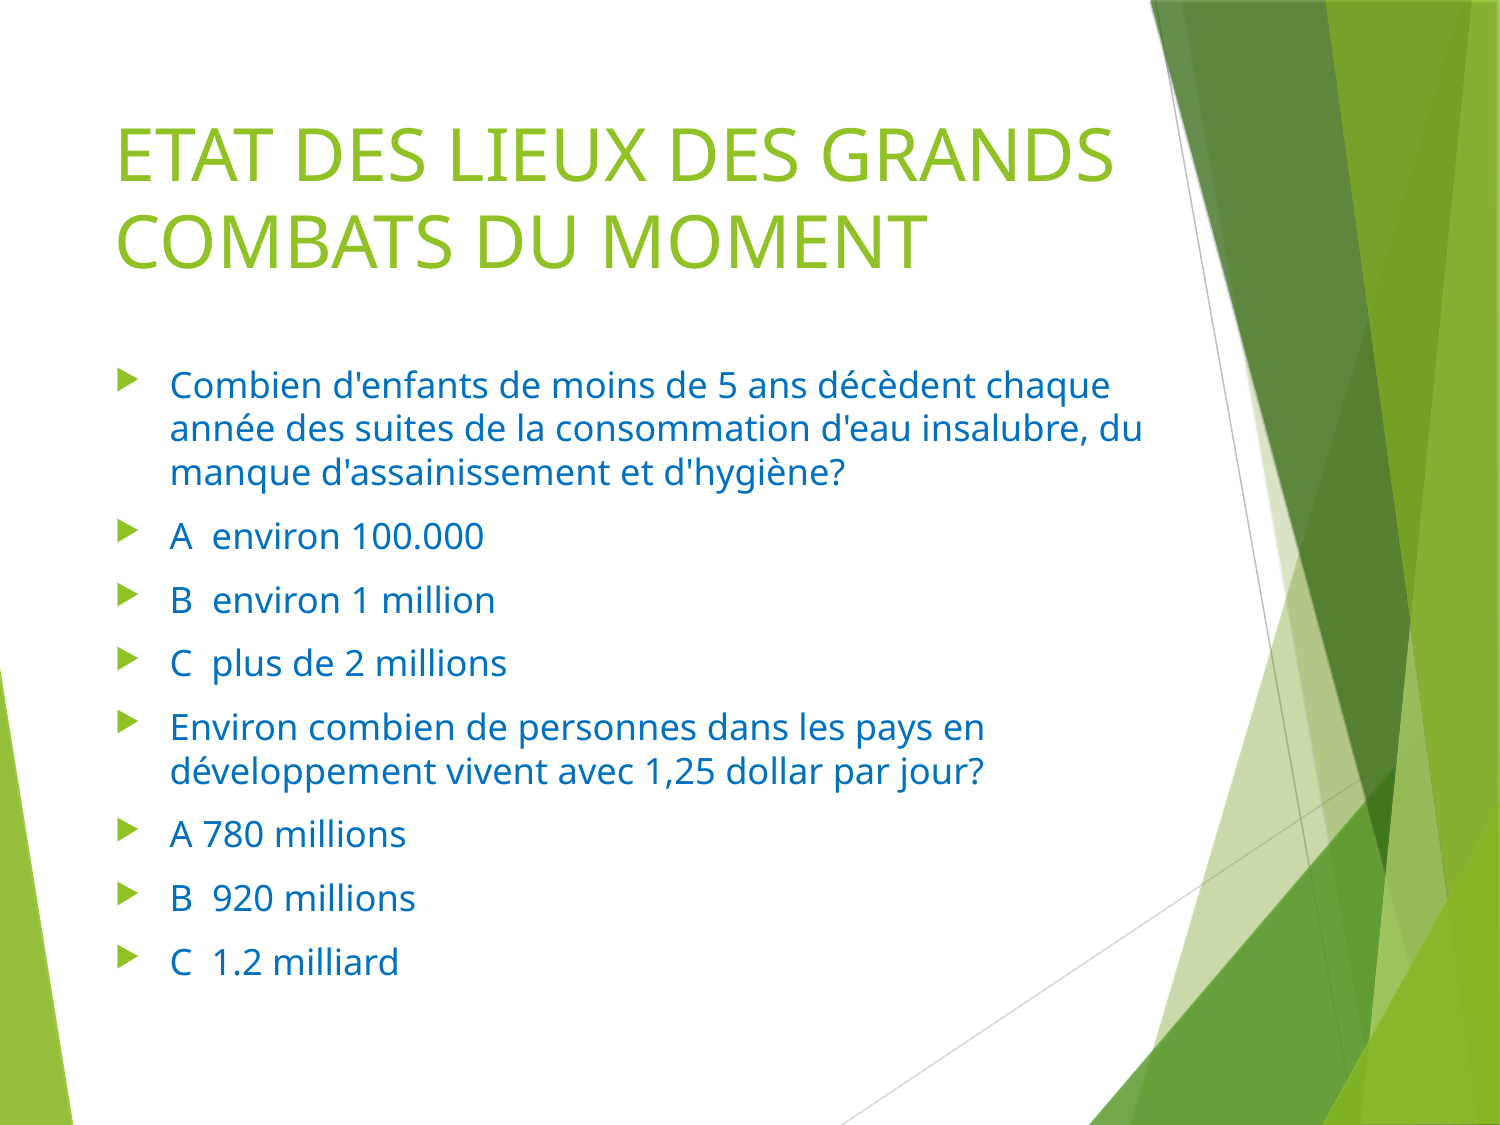

# ETAT DES LIEUX DES GRANDS COMBATS DU MOMENT
Combien d'enfants de moins de 5 ans décèdent chaque année des suites de la consommation d'eau insalubre, du manque d'assainissement et d'hygiène?
A environ 100.000
B environ 1 million
C plus de 2 millions
Environ combien de personnes dans les pays en développement vivent avec 1,25 dollar par jour?
A 780 millions
B 920 millions
C 1.2 milliard